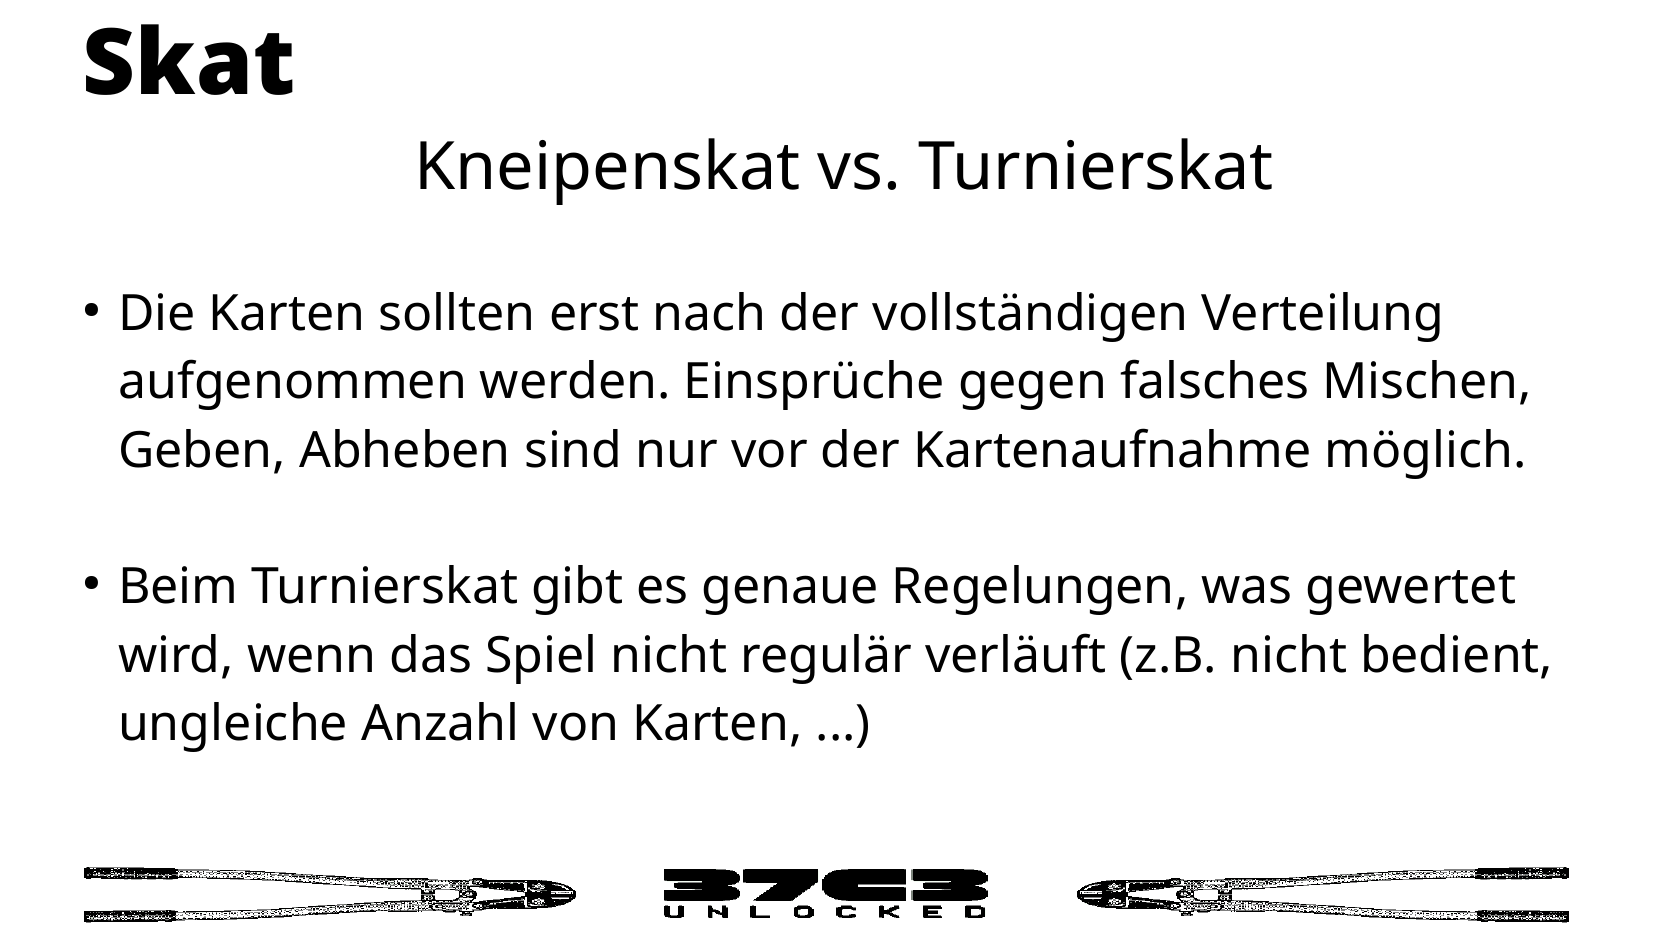

# Skat
Kneipenskat vs. Turnierskat
Die Karten sollten erst nach der vollständigen Verteilung aufgenommen werden. Einsprüche gegen falsches Mischen, Geben, Abheben sind nur vor der Kartenaufnahme möglich.
Beim Turnierskat gibt es genaue Regelungen, was gewertet wird, wenn das Spiel nicht regulär verläuft (z.B. nicht bedient, ungleiche Anzahl von Karten, ...)